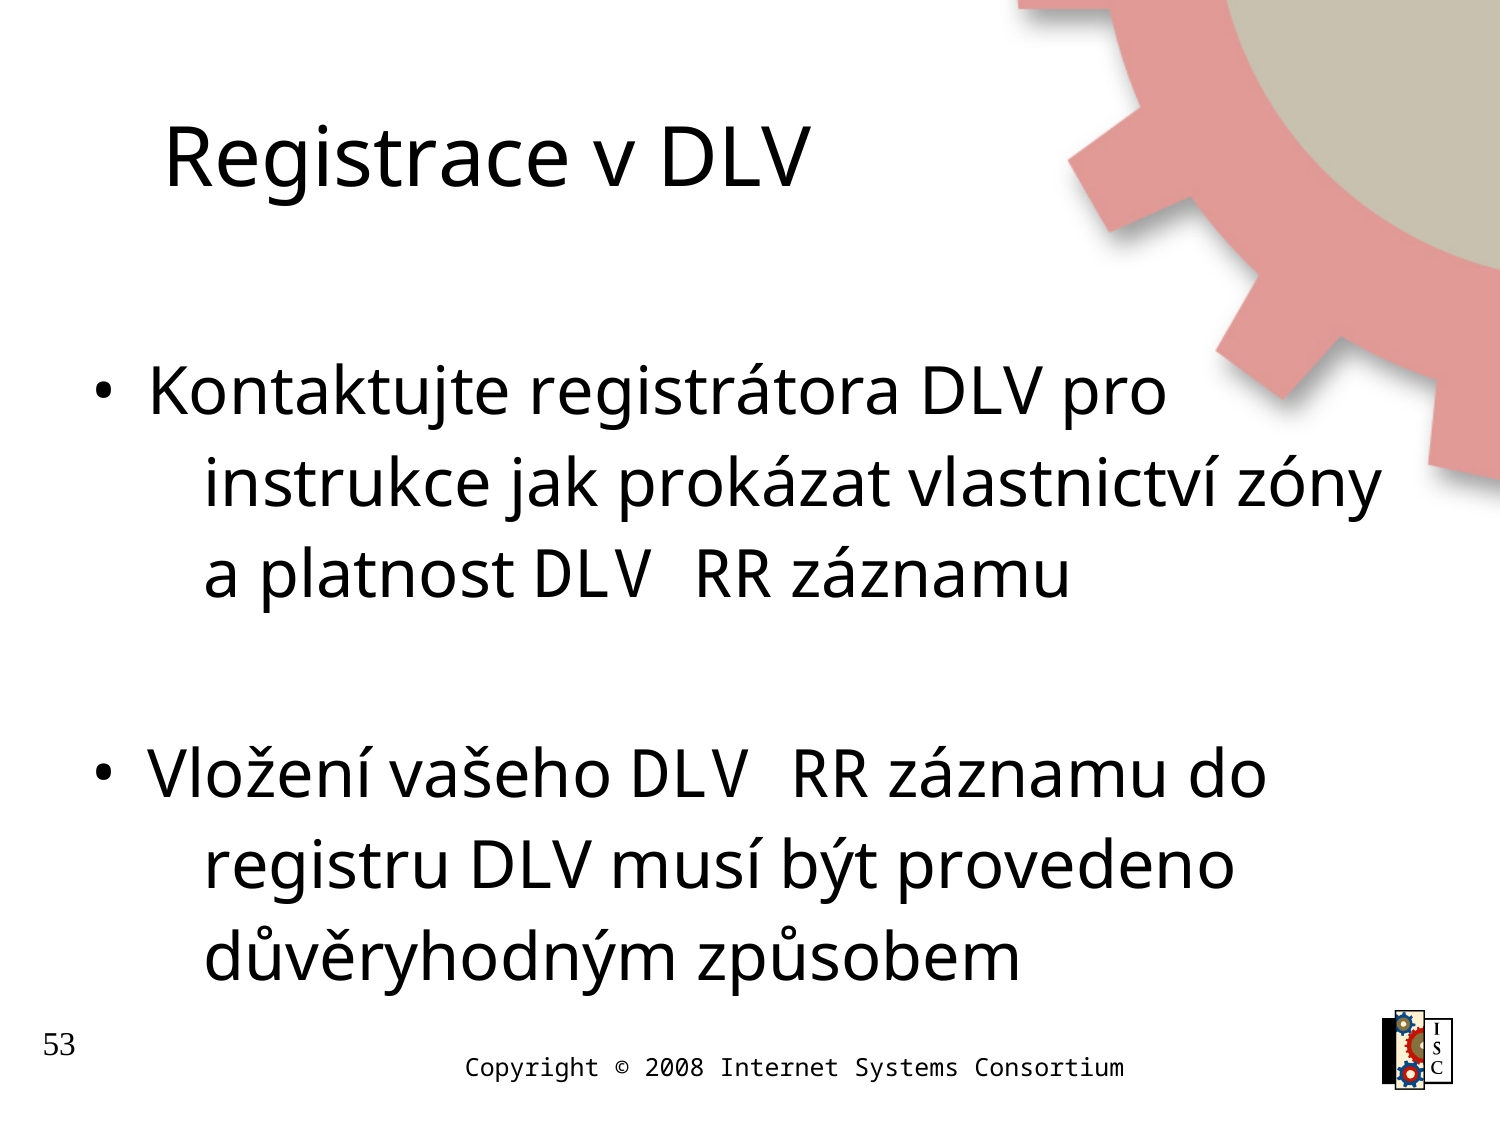

# Registrace v DLV
Kontaktujte registrátora DLV pro instrukce jak prokázat vlastnictví zóny a platnost DLV RR záznamu
Vložení vašeho DLV RR záznamu do registru DLV musí být provedeno důvěryhodným způsobem